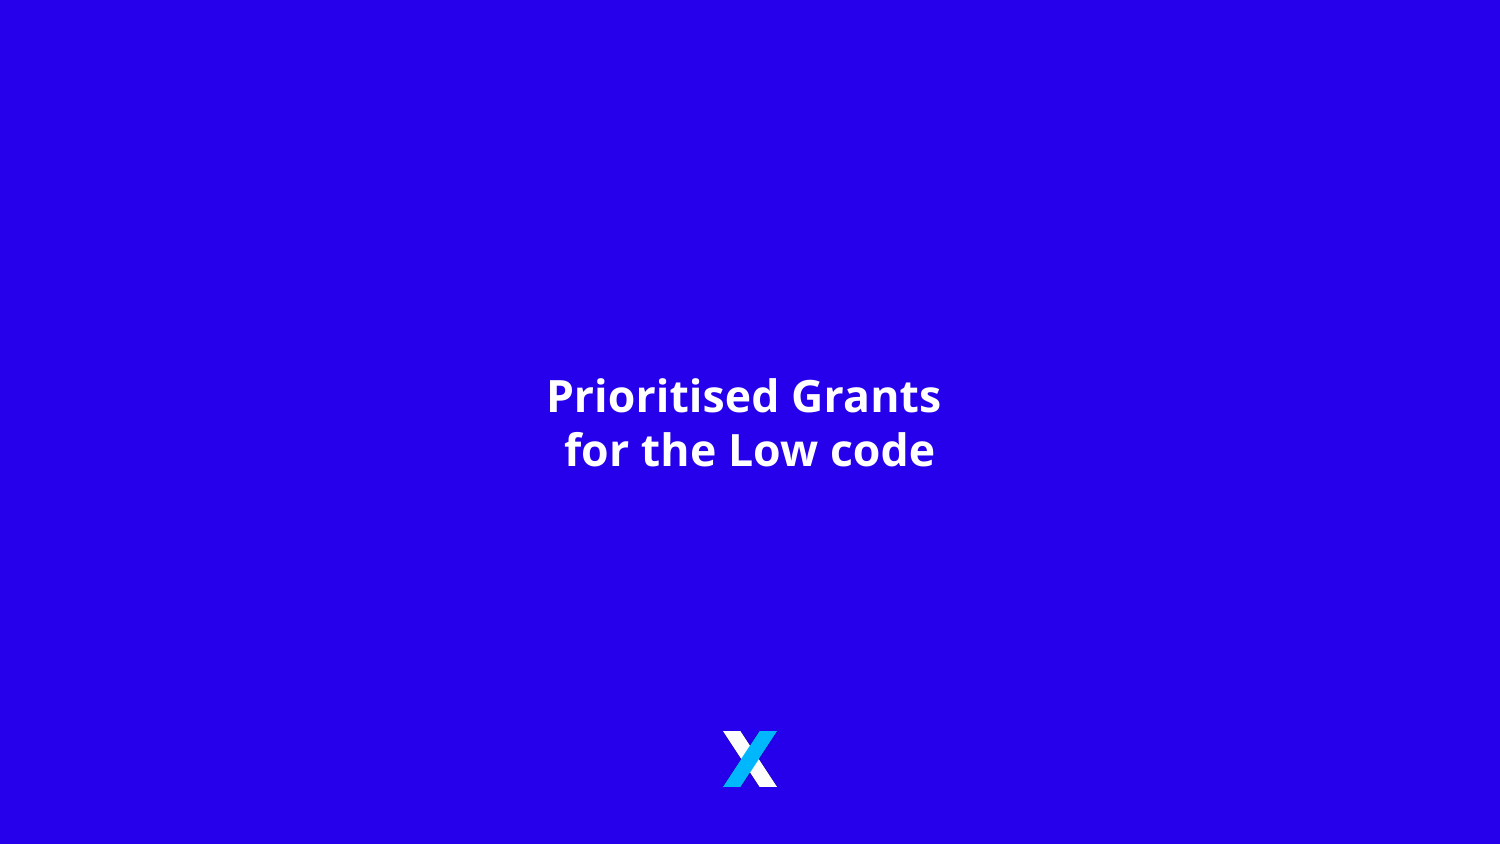

# Prioritised Grants for the Low code